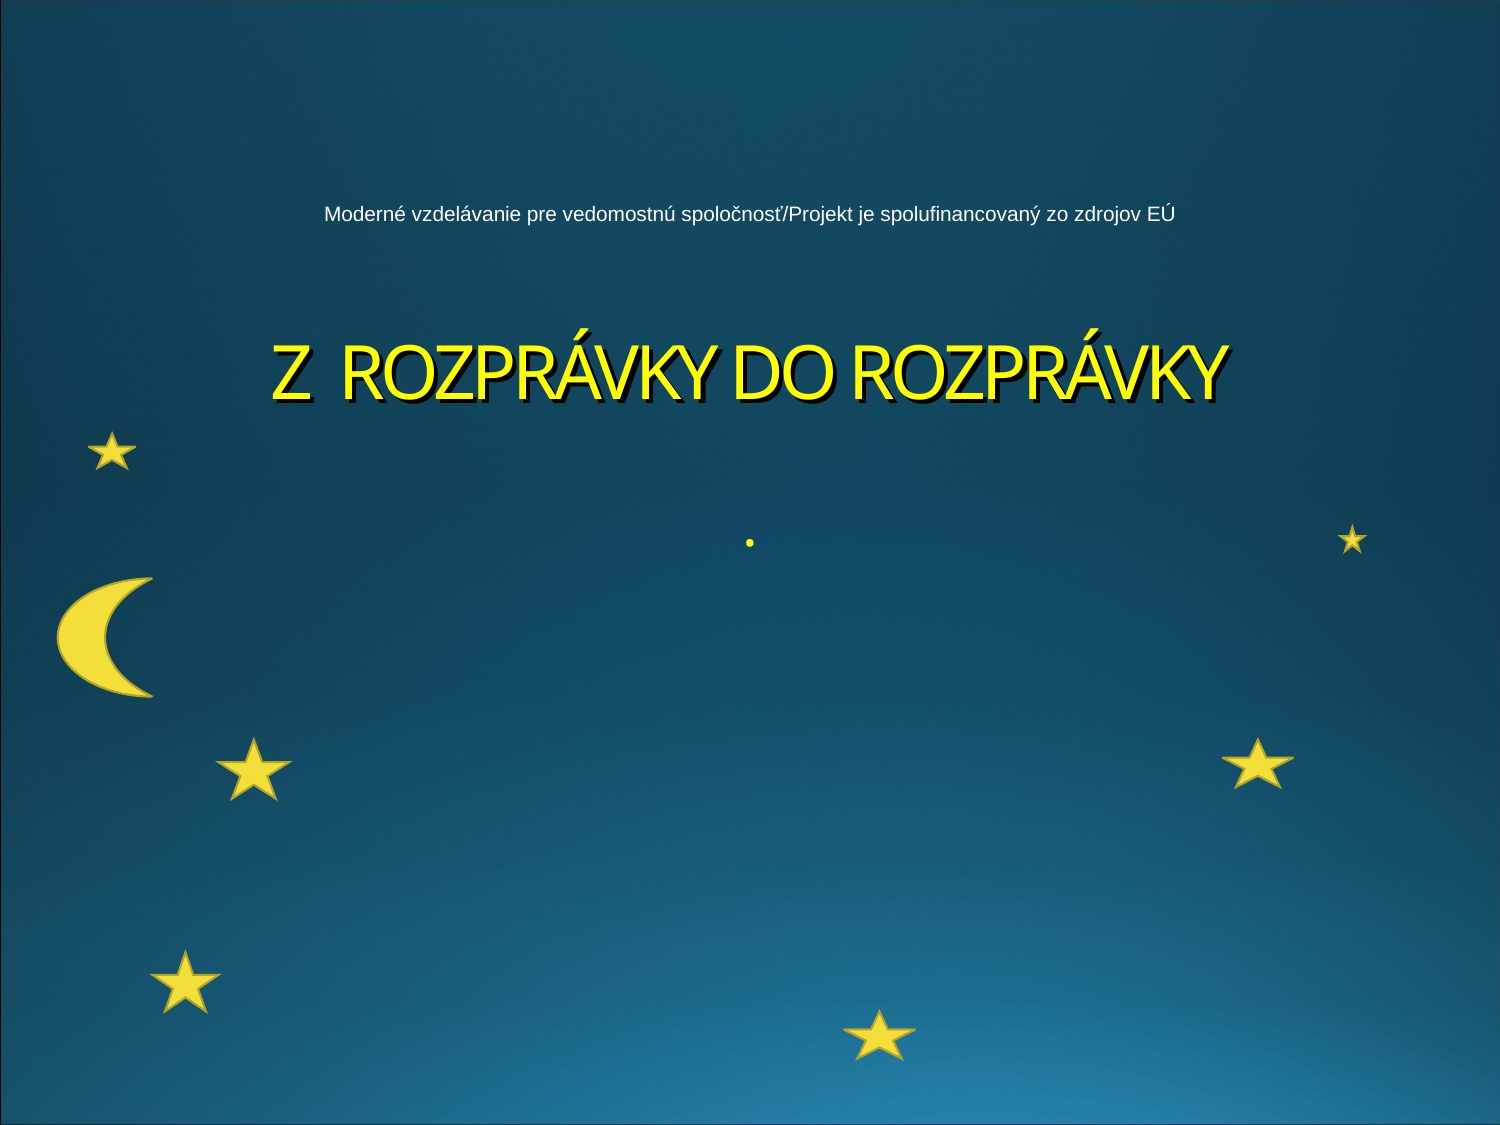

Moderné vzdelávanie pre vedomostnú spoločnosť/Projekt je spolufinancovaný zo zdrojov EÚ
# Z ROZPRÁVKY DO ROZPRÁVKY .